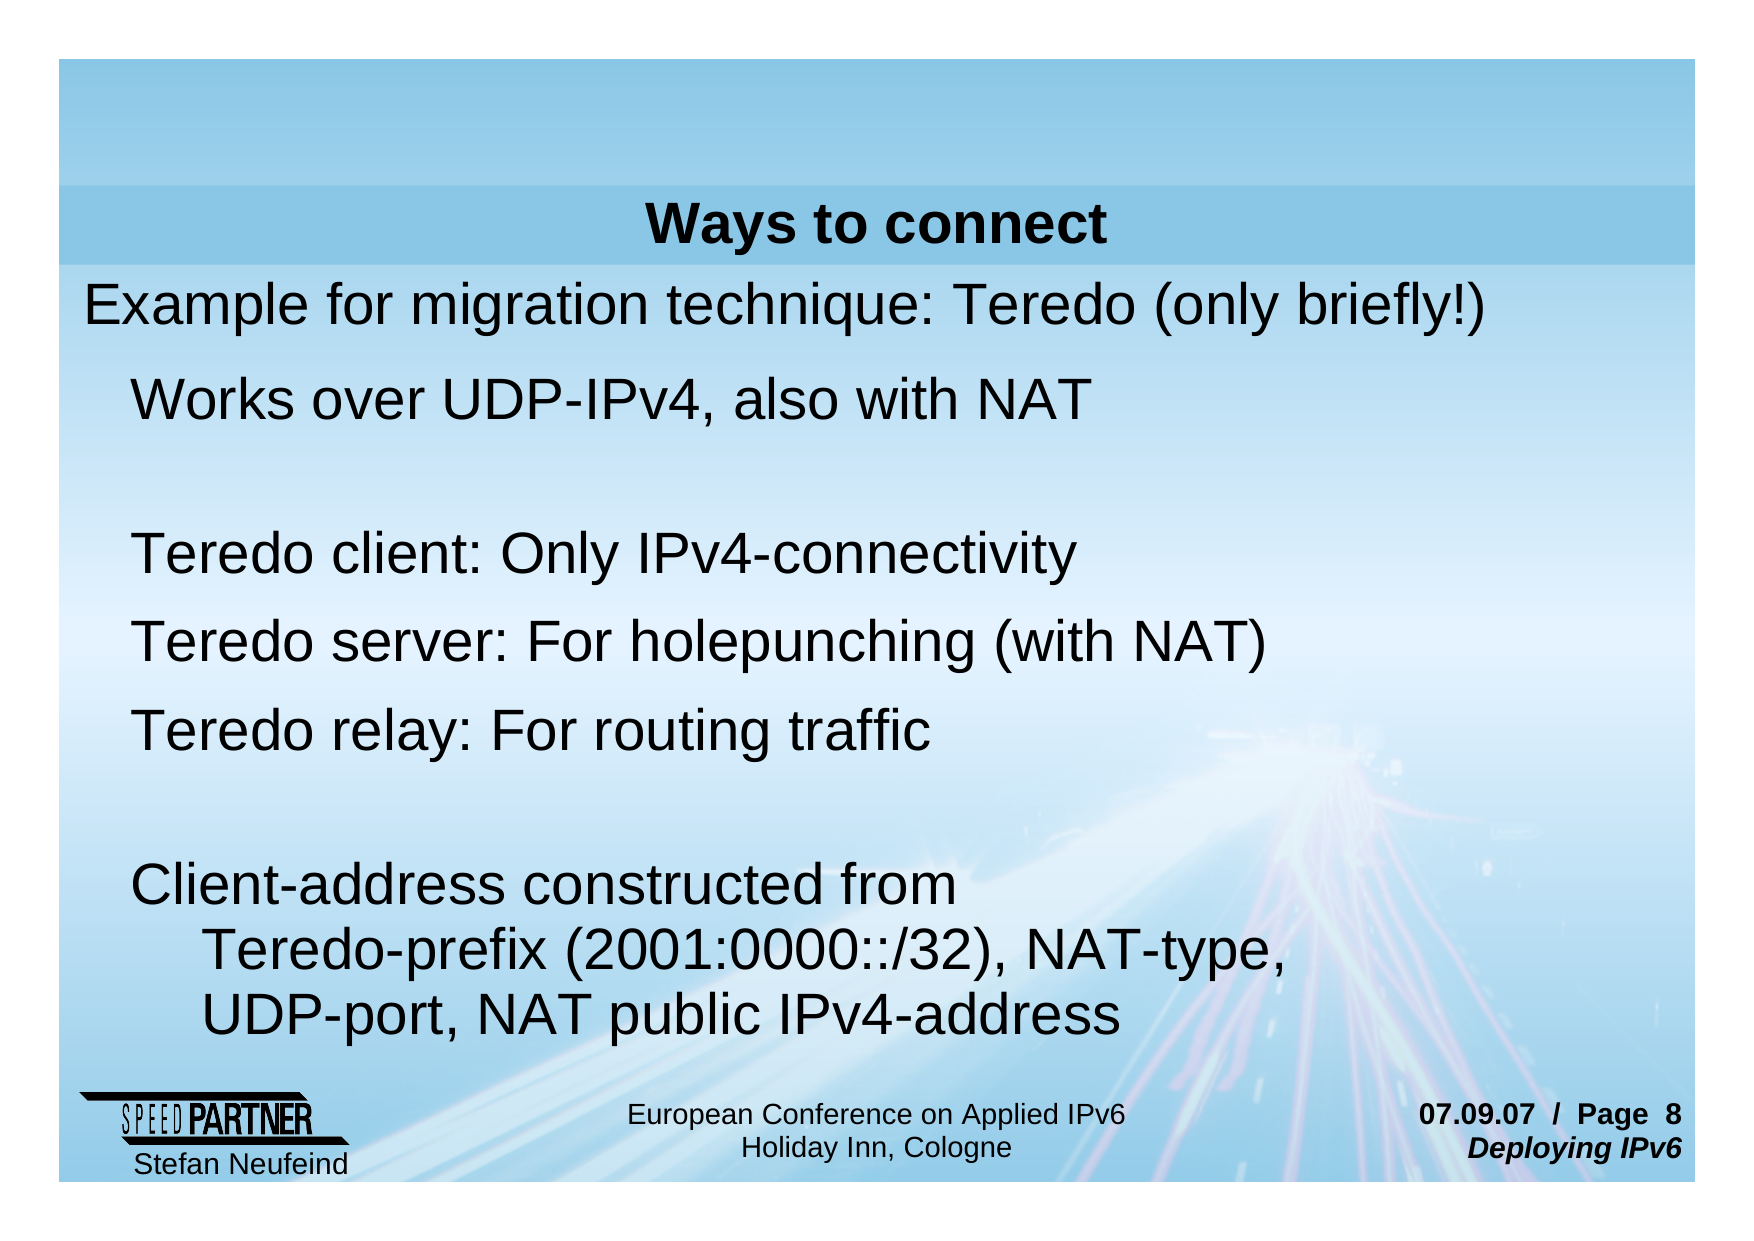

# Ways to connect
Example for migration technique: Teredo (only briefly!)
Works over UDP-IPv4, also with NAT
Teredo client: Only IPv4-connectivity
Teredo server: For holepunching (with NAT)
Teredo relay: For routing traffic
Client-address constructed from
Teredo-prefix (2001:0000::/32), NAT-type,
UDP-port, NAT public IPv4-address